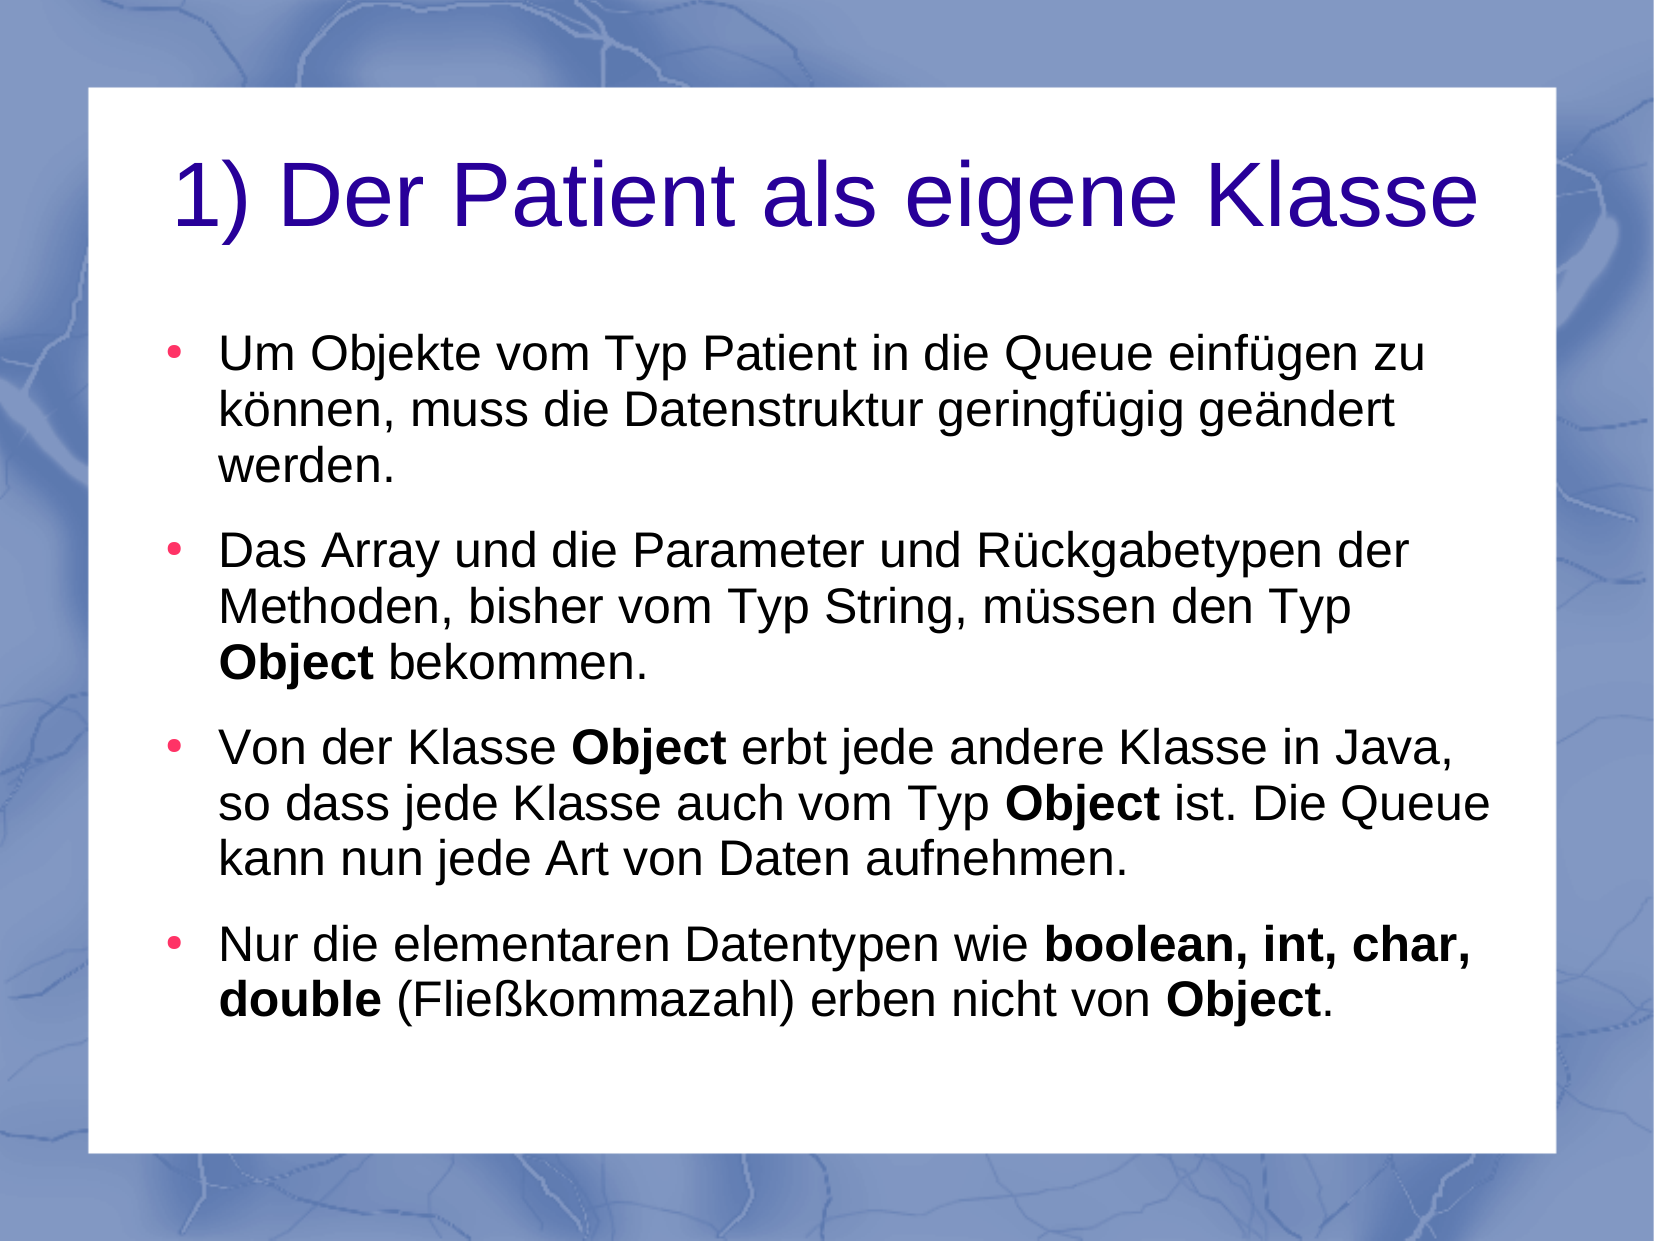

# 1) Der Patient als eigene Klasse
Um Objekte vom Typ Patient in die Queue einfügen zu können, muss die Datenstruktur geringfügig geändert werden.
Das Array und die Parameter und Rückgabetypen der Methoden, bisher vom Typ String, müssen den Typ Object bekommen.
Von der Klasse Object erbt jede andere Klasse in Java, so dass jede Klasse auch vom Typ Object ist. Die Queue kann nun jede Art von Daten aufnehmen.
Nur die elementaren Datentypen wie boolean, int, char, double (Fließkommazahl) erben nicht von Object.